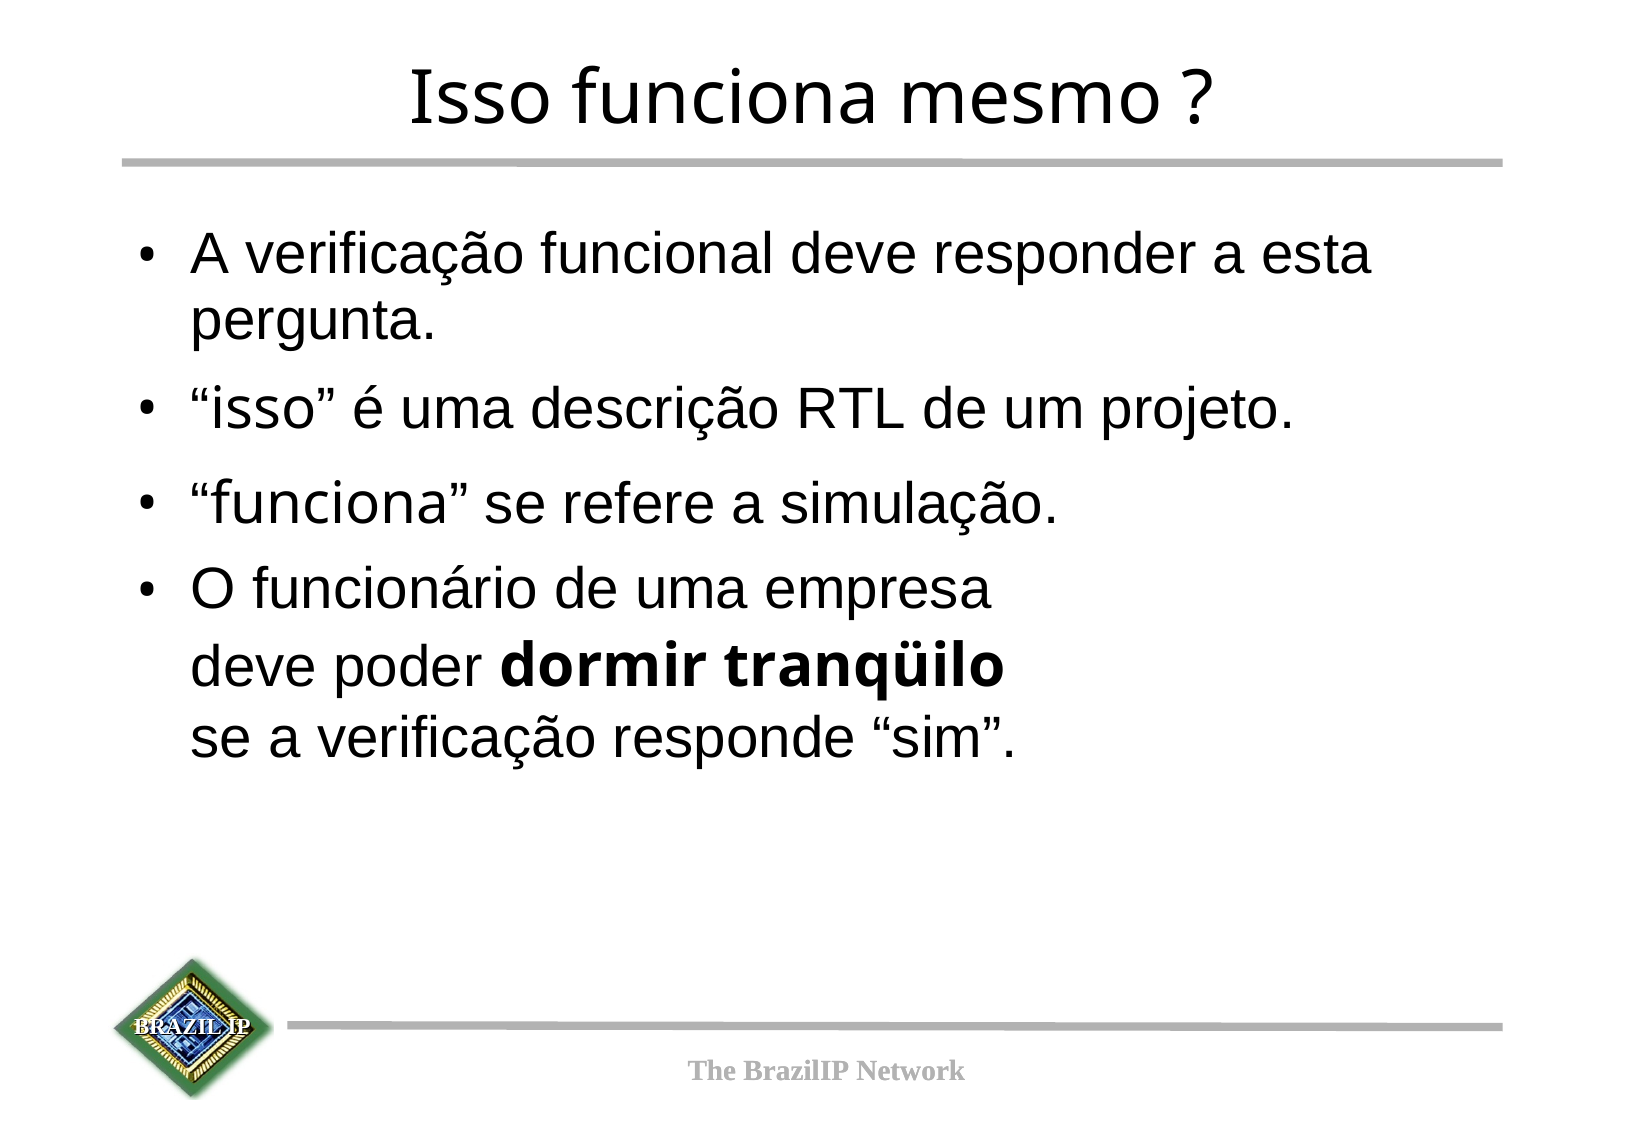

# Isso funciona mesmo ?
A verificação funcional deve responder a esta pergunta.
“isso” é uma descrição RTL de um projeto.
“funciona” se refere a simulação.
O funcionário de uma empresa
deve poder dormir tranqüilo
se a verificação responde “sim”.